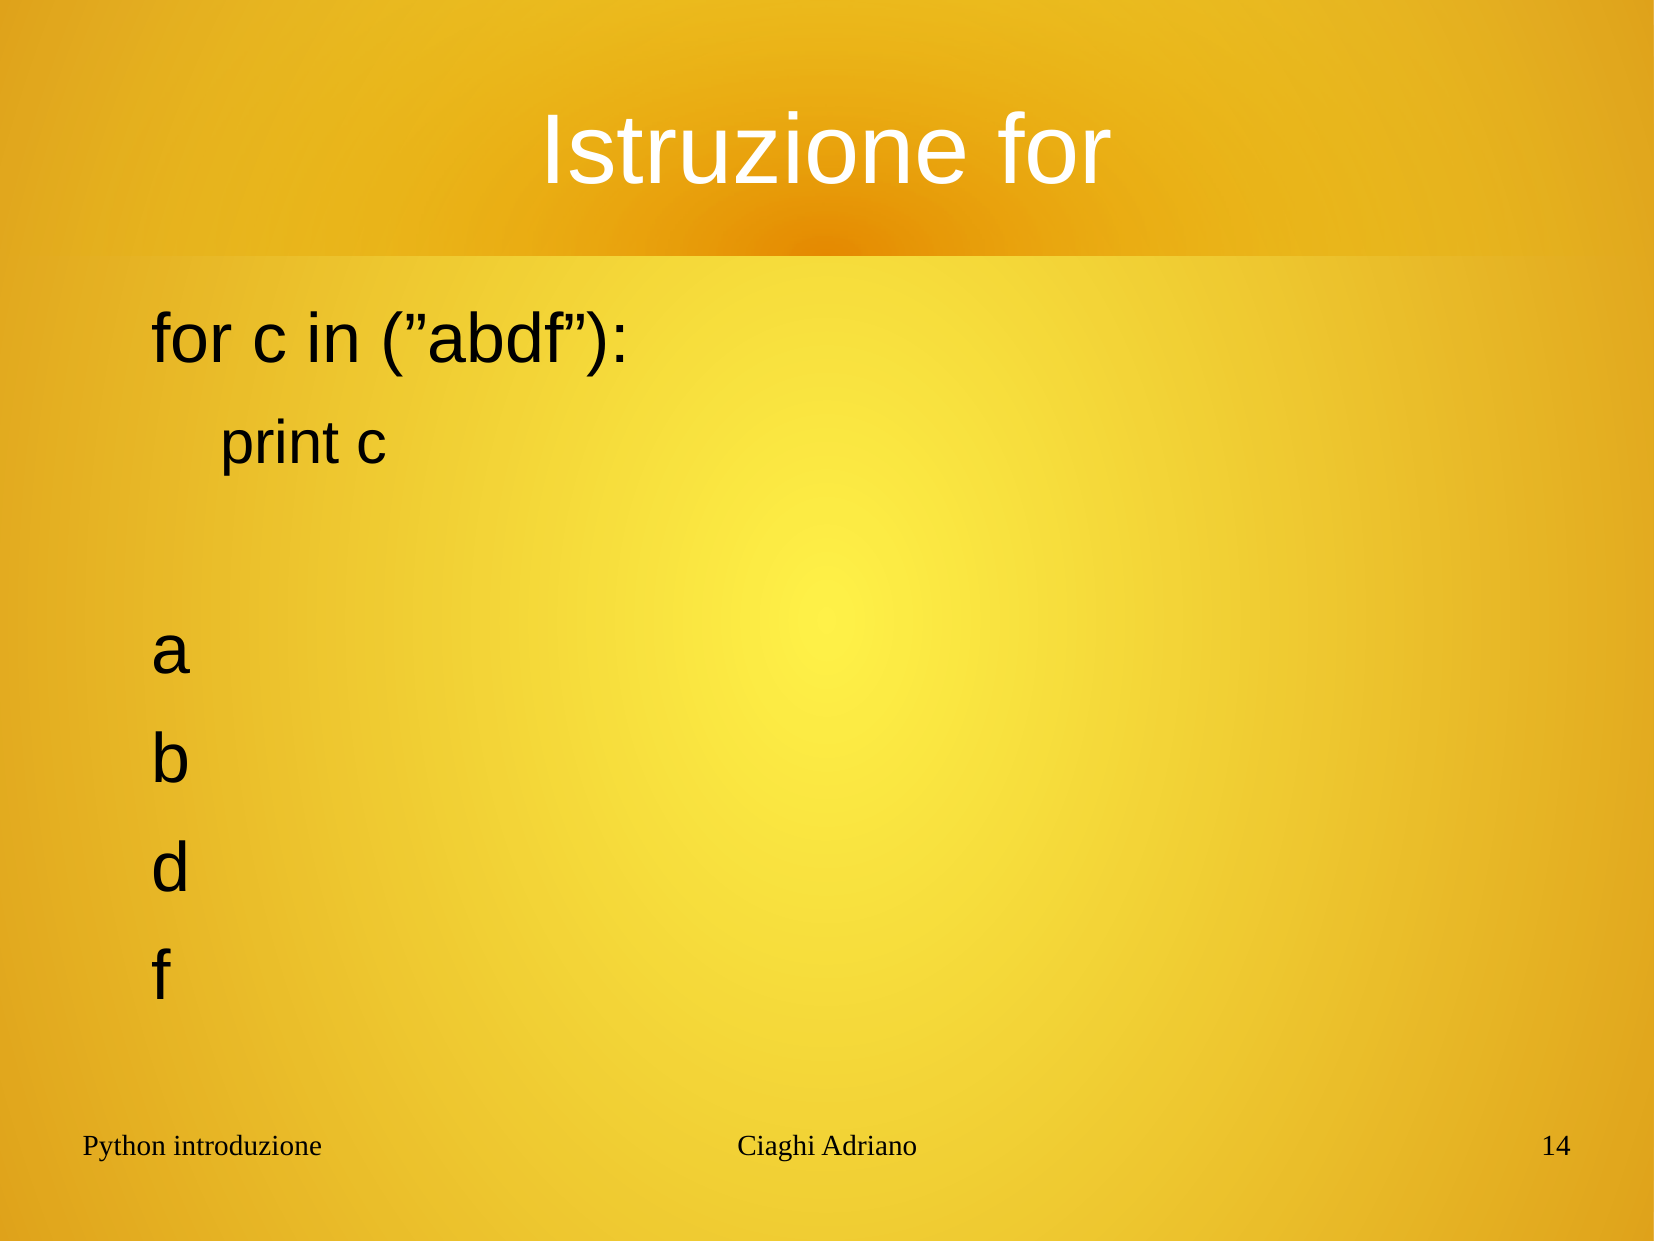

# Istruzione for
for c in (”abdf”):
print c
a
b
d
f
Python introduzione
Ciaghi Adriano
14